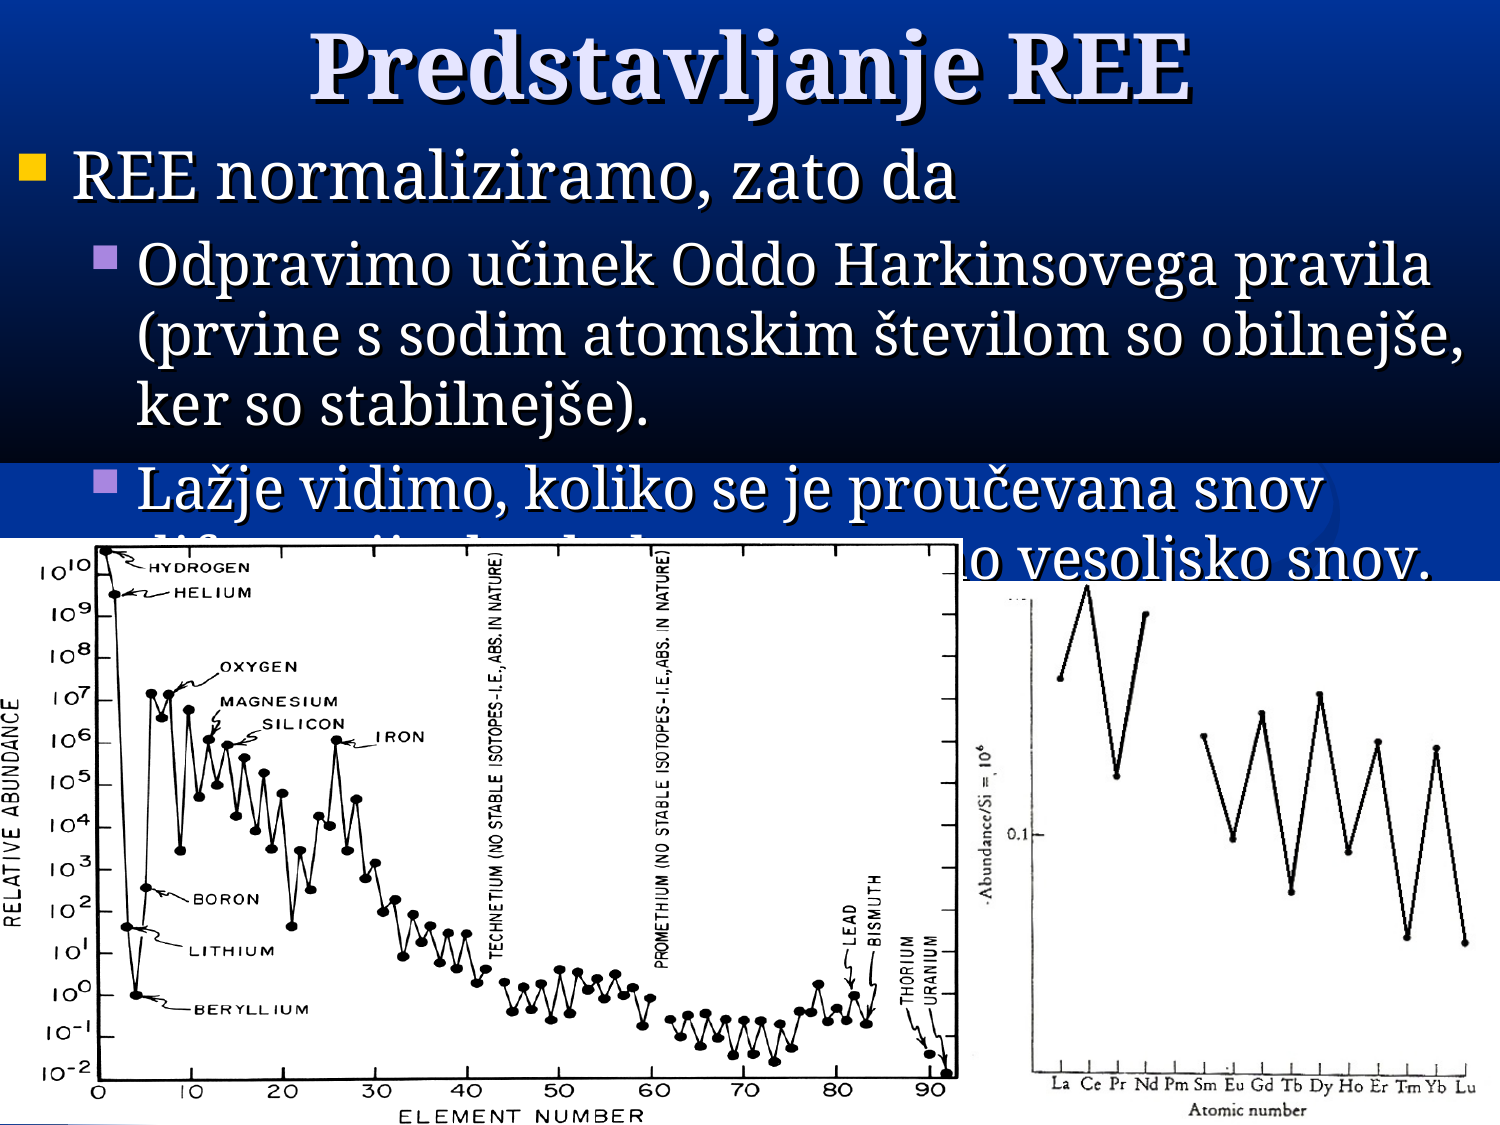

# Predstavljanje REE
REE normaliziramo, zato da
Odpravimo učinek Oddo Harkinsovega pravila (prvine s sodim atomskim številom so obilnejše, ker so stabilnejše).
Lažje vidimo, koliko se je proučevana snov diferenciirala glede na prvotno vesoljsko snov.